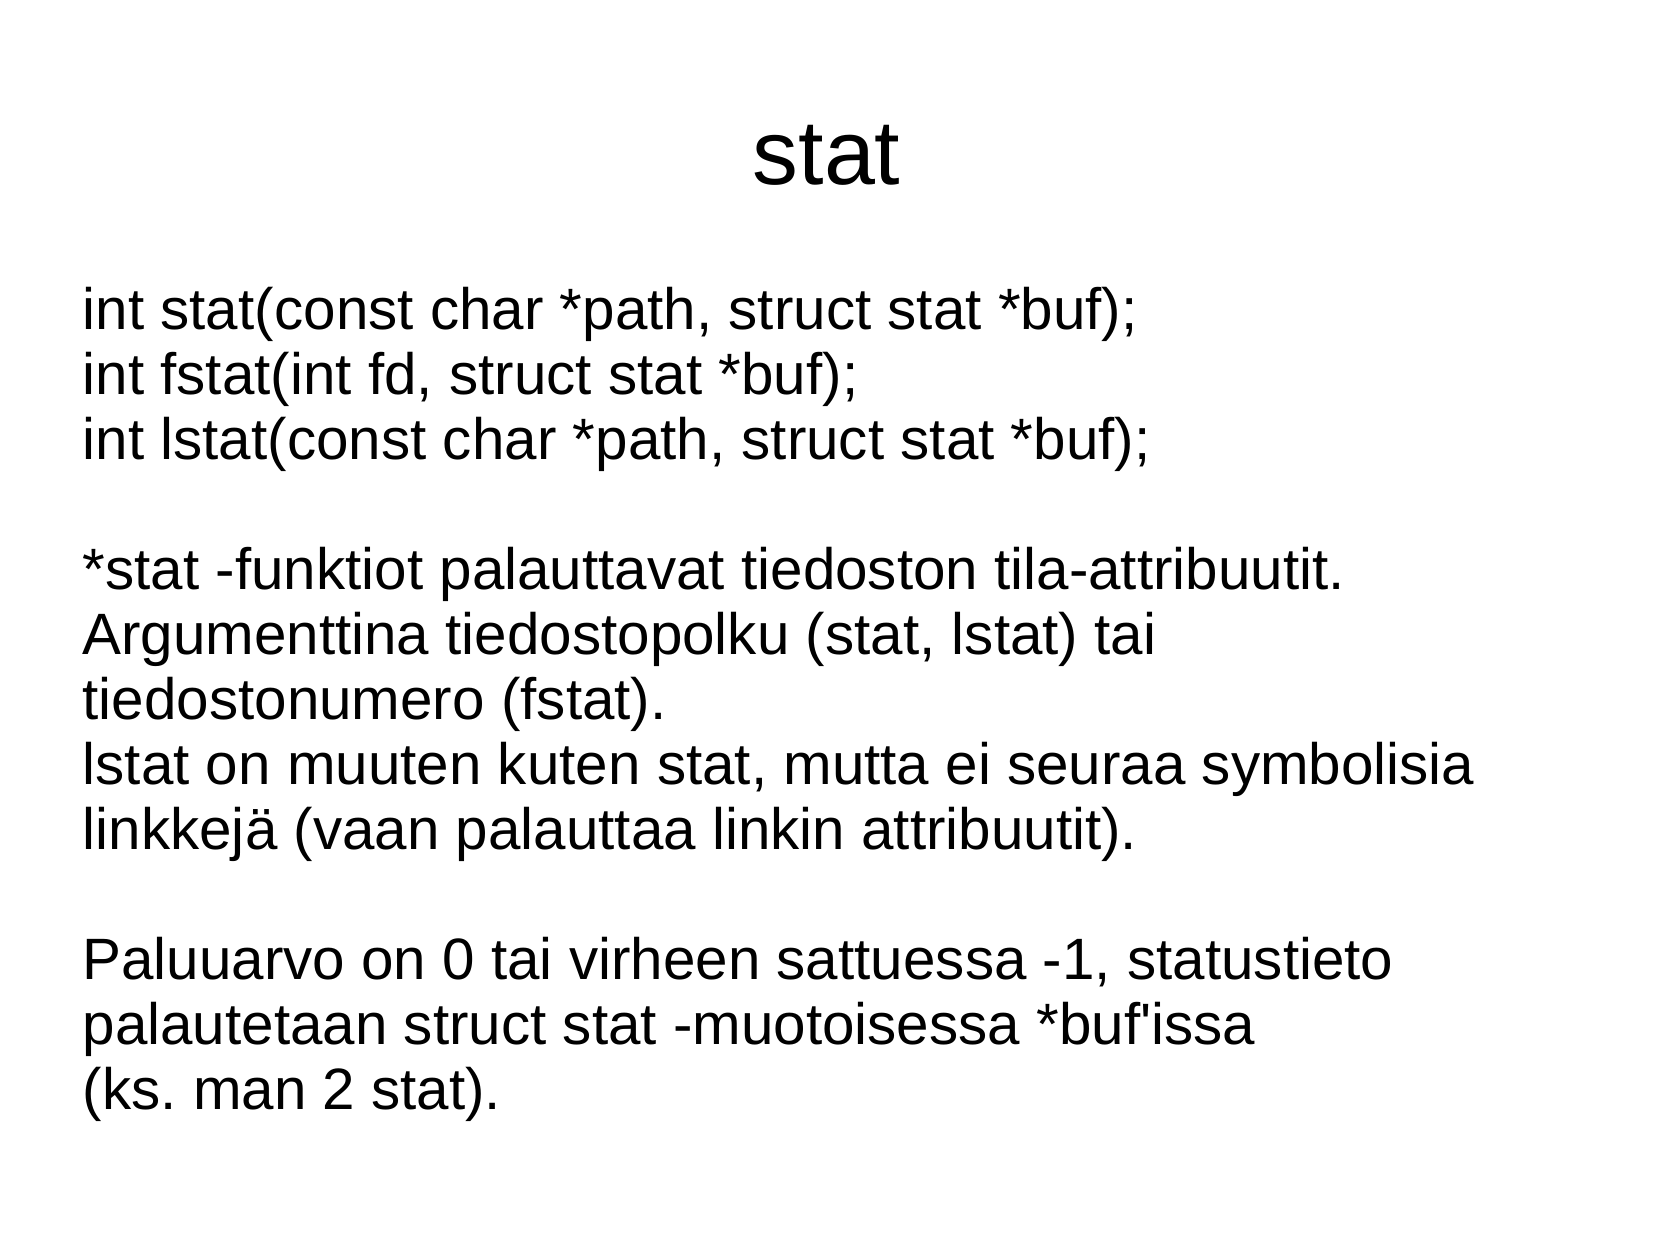

# stat
int stat(const char *path, struct stat *buf);
int fstat(int fd, struct stat *buf);
int lstat(const char *path, struct stat *buf);
*stat -funktiot palauttavat tiedoston tila-attribuutit.
Argumenttina tiedostopolku (stat, lstat) tai tiedostonumero (fstat).
lstat on muuten kuten stat, mutta ei seuraa symbolisia linkkejä (vaan palauttaa linkin attribuutit).
Paluuarvo on 0 tai virheen sattuessa -1, statustieto palautetaan struct stat -muotoisessa *buf'issa
(ks. man 2 stat).